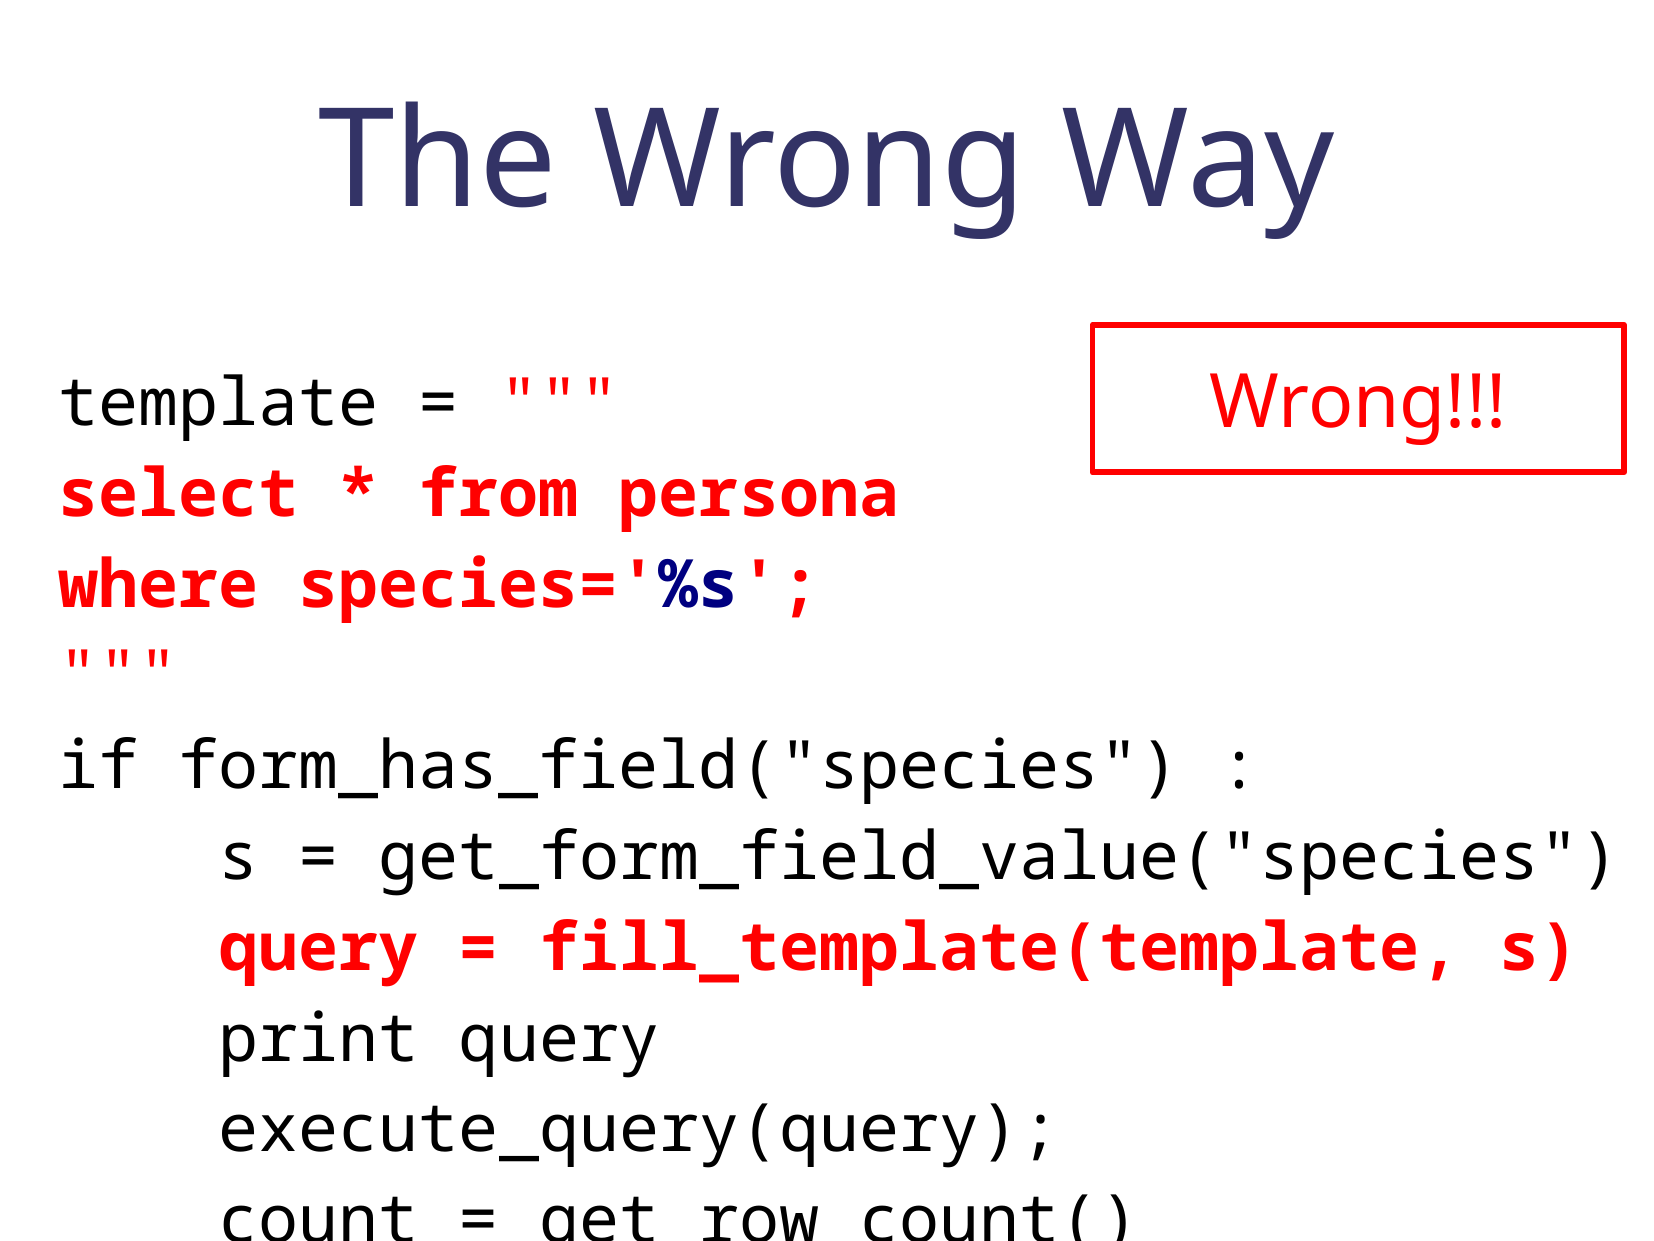

# The Wrong Way
Wrong!!!
template = """
select * from persona
where species='%s';
"""
if form_has_field("species") :
 s = get_form_field_value("species")
 query = fill_template(template, s)
 print query
 execute_query(query);
 count = get_row_count()
 print "Got ", count, "results!"